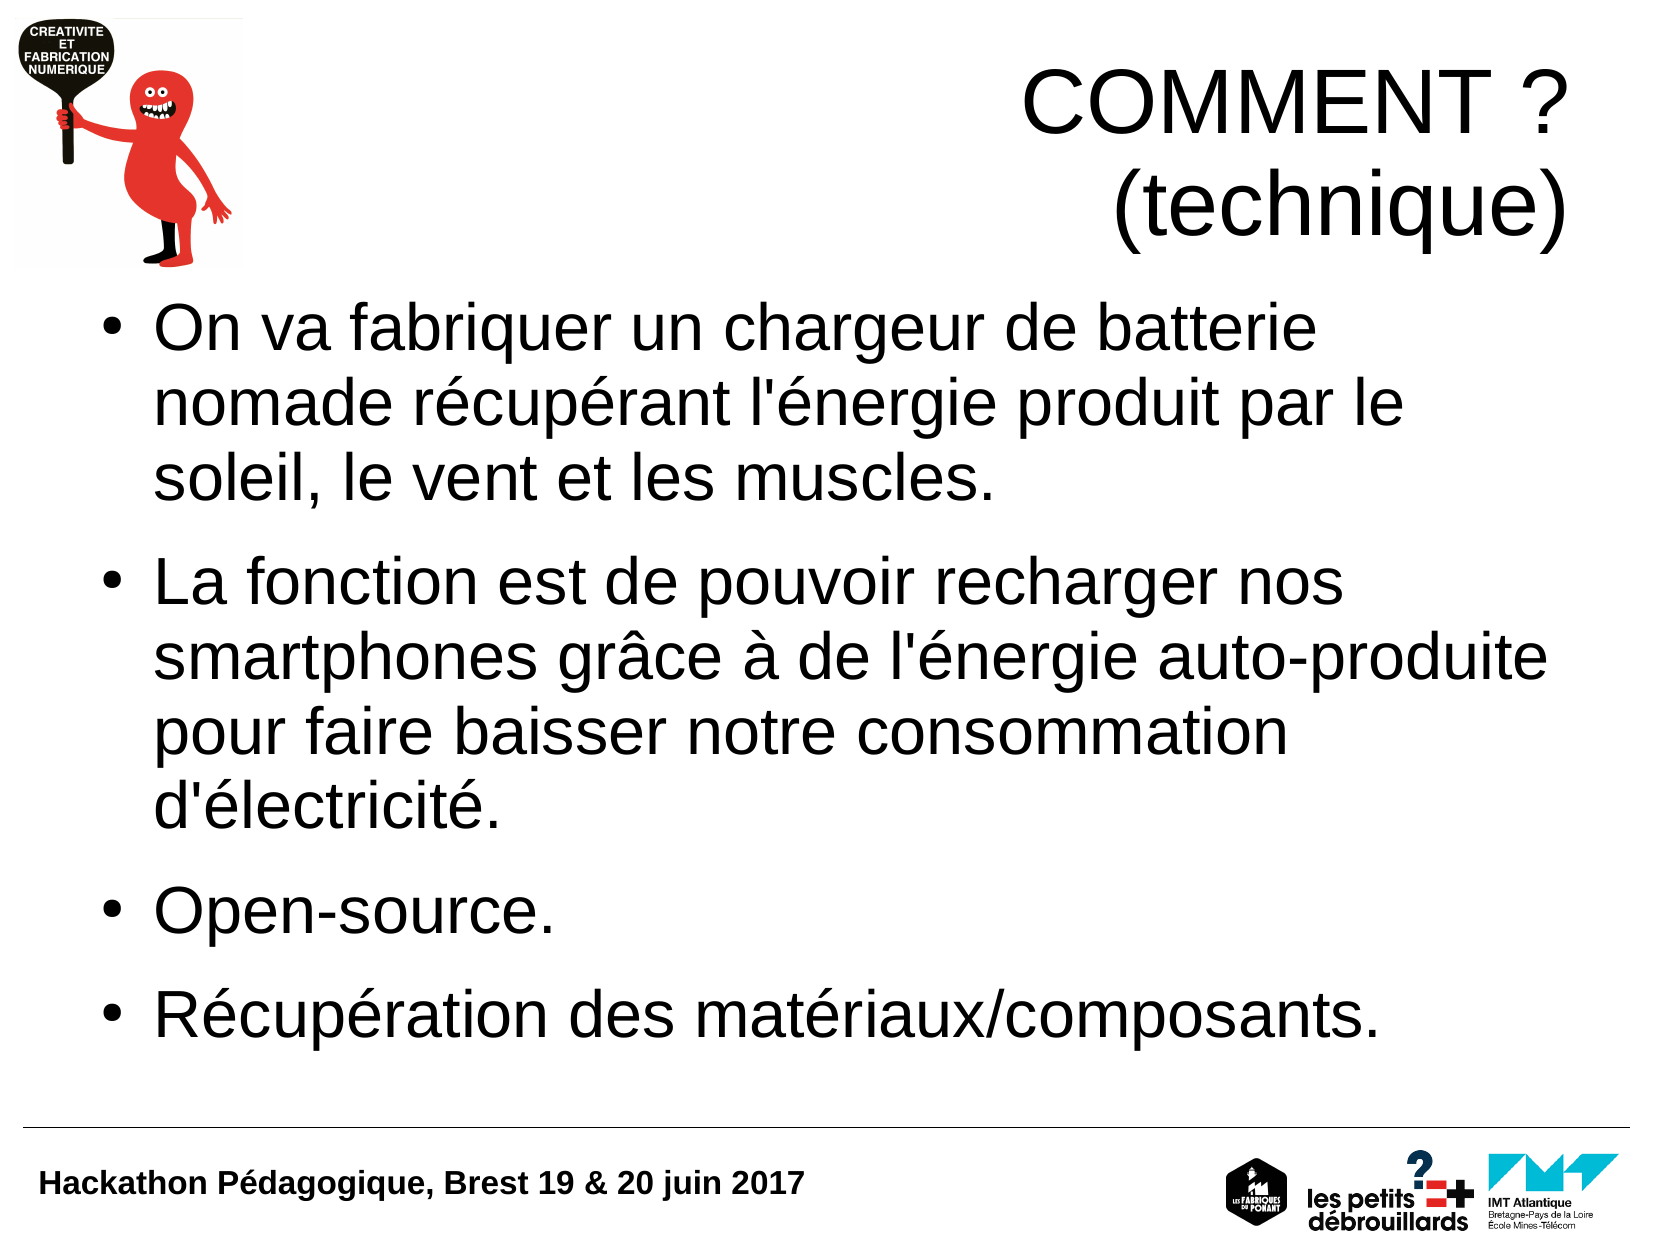

# COMMENT ? (technique)
On va fabriquer un chargeur de batterie nomade récupérant l'énergie produit par le soleil, le vent et les muscles.
La fonction est de pouvoir recharger nos smartphones grâce à de l'énergie auto-produite pour faire baisser notre consommation d'électricité.
Open-source.
Récupération des matériaux/composants.
Hackathon Pédagogique, Brest 19 & 20 juin 2017